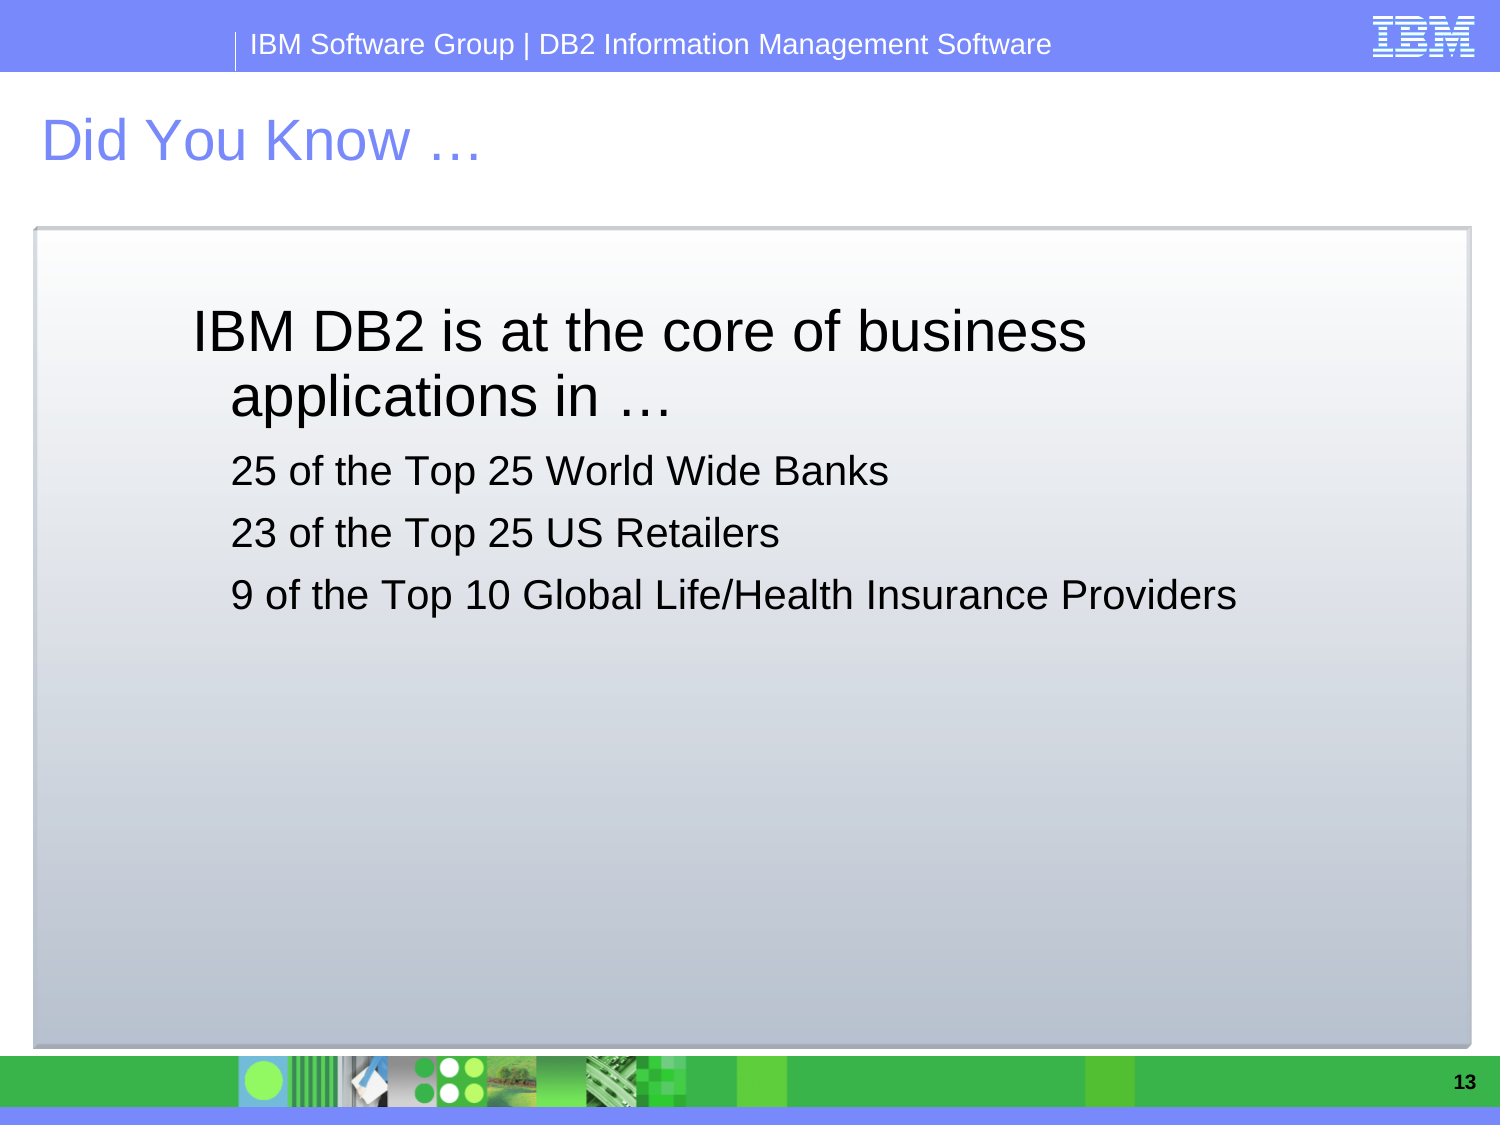

# Did You Know …
IBM DB2 is at the core of business applications in …
25 of the Top 25 World Wide Banks
23 of the Top 25 US Retailers
9 of the Top 10 Global Life/Health Insurance Providers
13